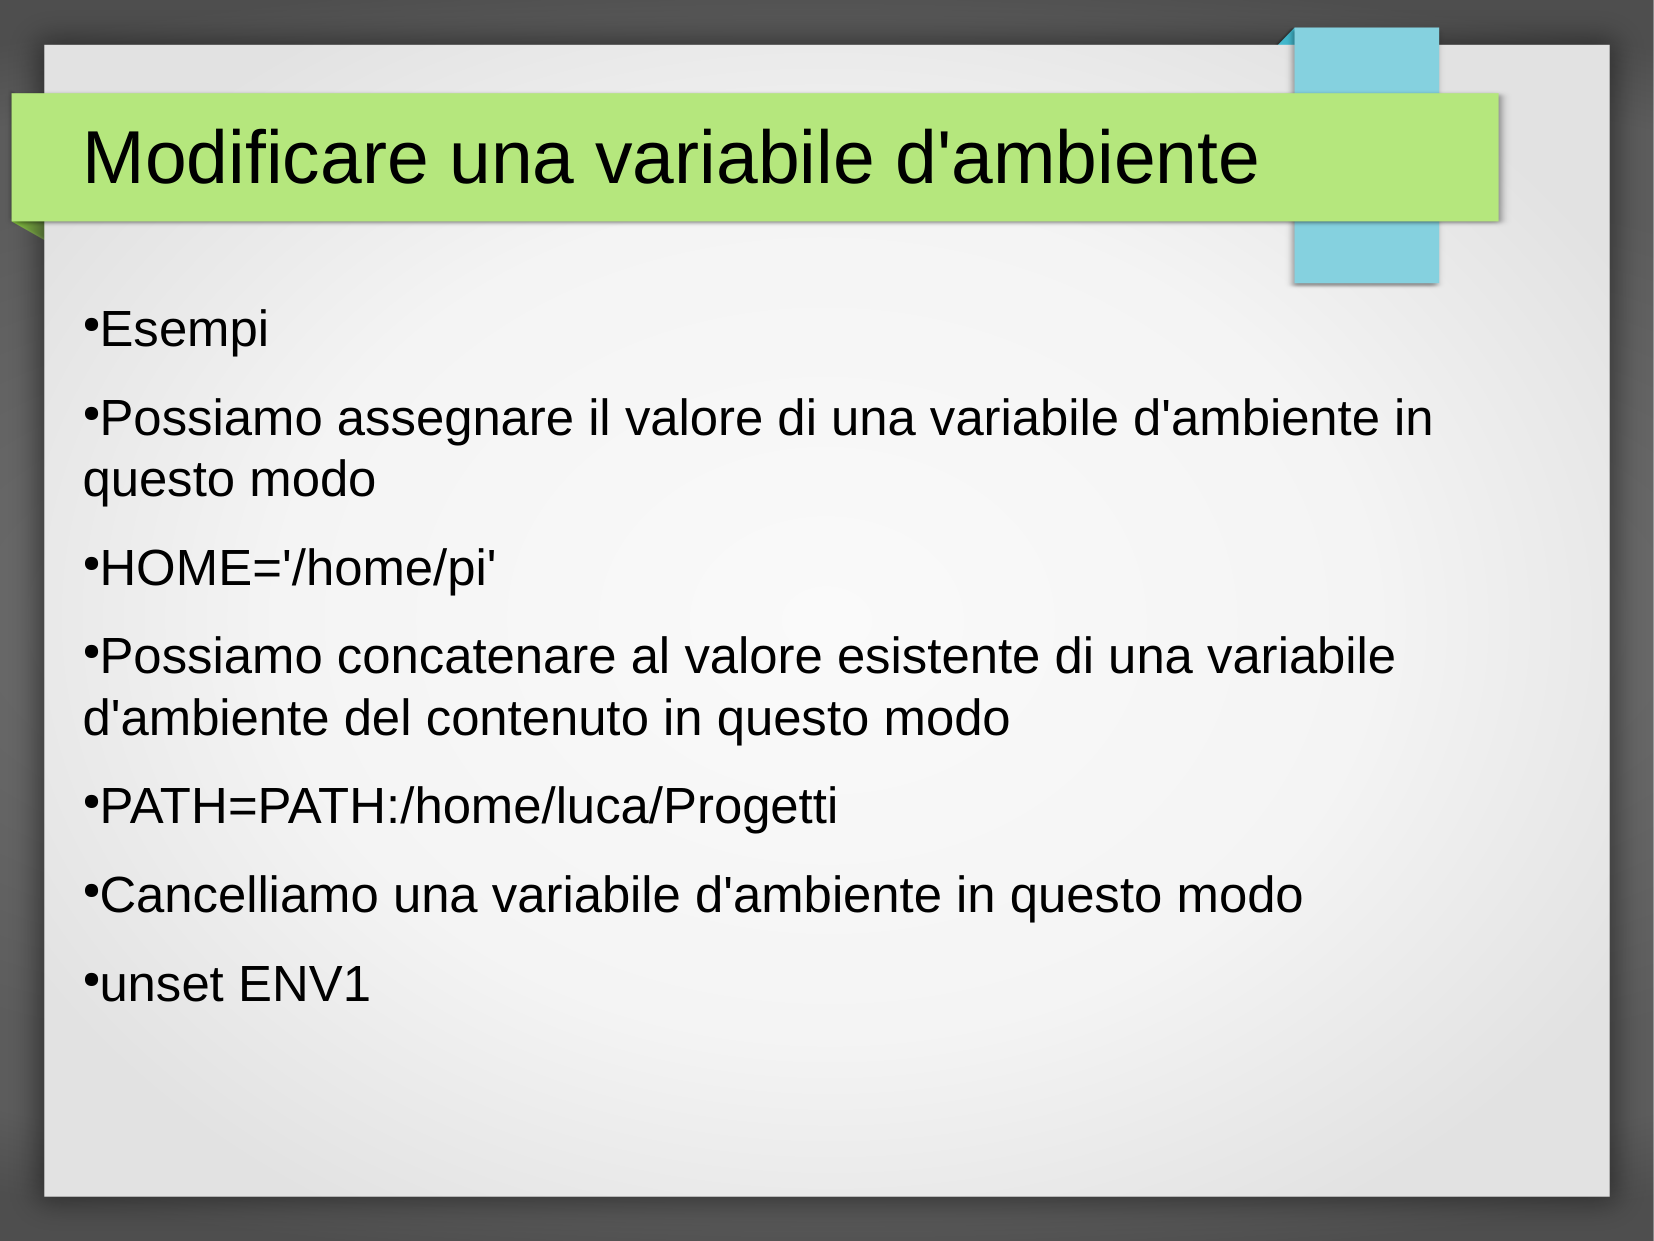

# Modificare una variabile d'ambiente
Esempi
Possiamo assegnare il valore di una variabile d'ambiente in questo modo
HOME='/home/pi'
Possiamo concatenare al valore esistente di una variabile d'ambiente del contenuto in questo modo
PATH=PATH:/home/luca/Progetti
Cancelliamo una variabile d'ambiente in questo modo
unset ENV1